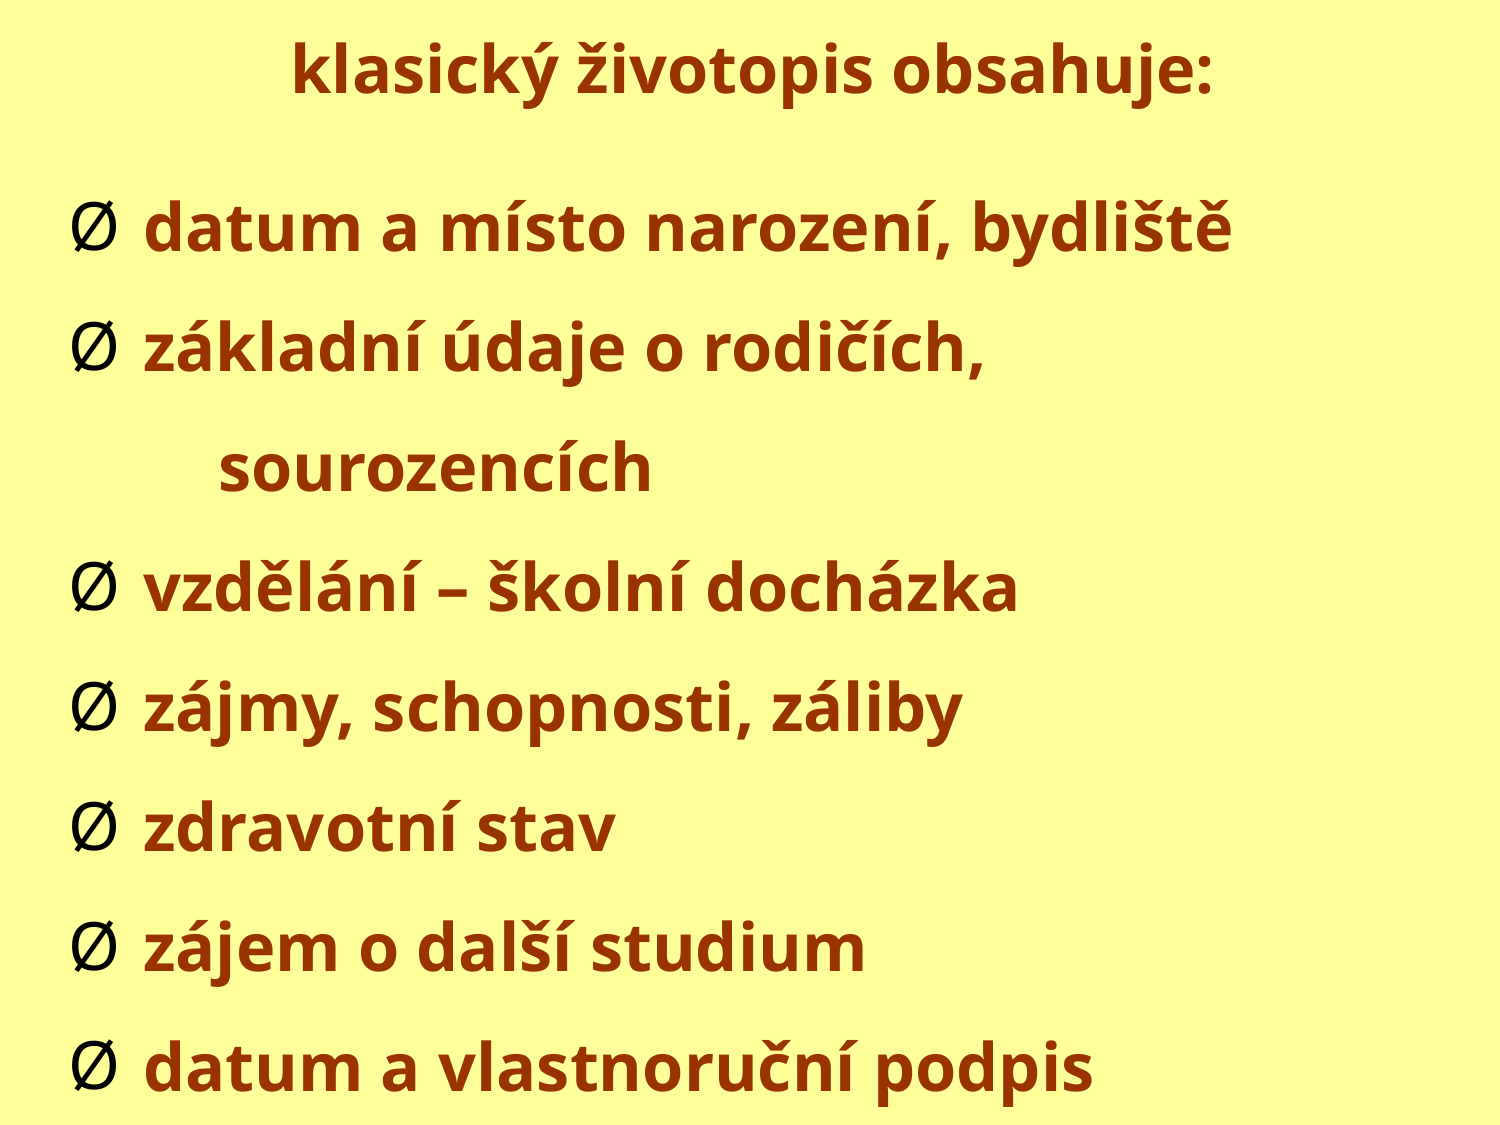

klasický životopis obsahuje:
datum a místo narození, bydliště
základní údaje o rodičích, sourozencích
vzdělání – školní docházka
zájmy, schopnosti, záliby
zdravotní stav
zájem o další studium
datum a vlastnoruční podpis